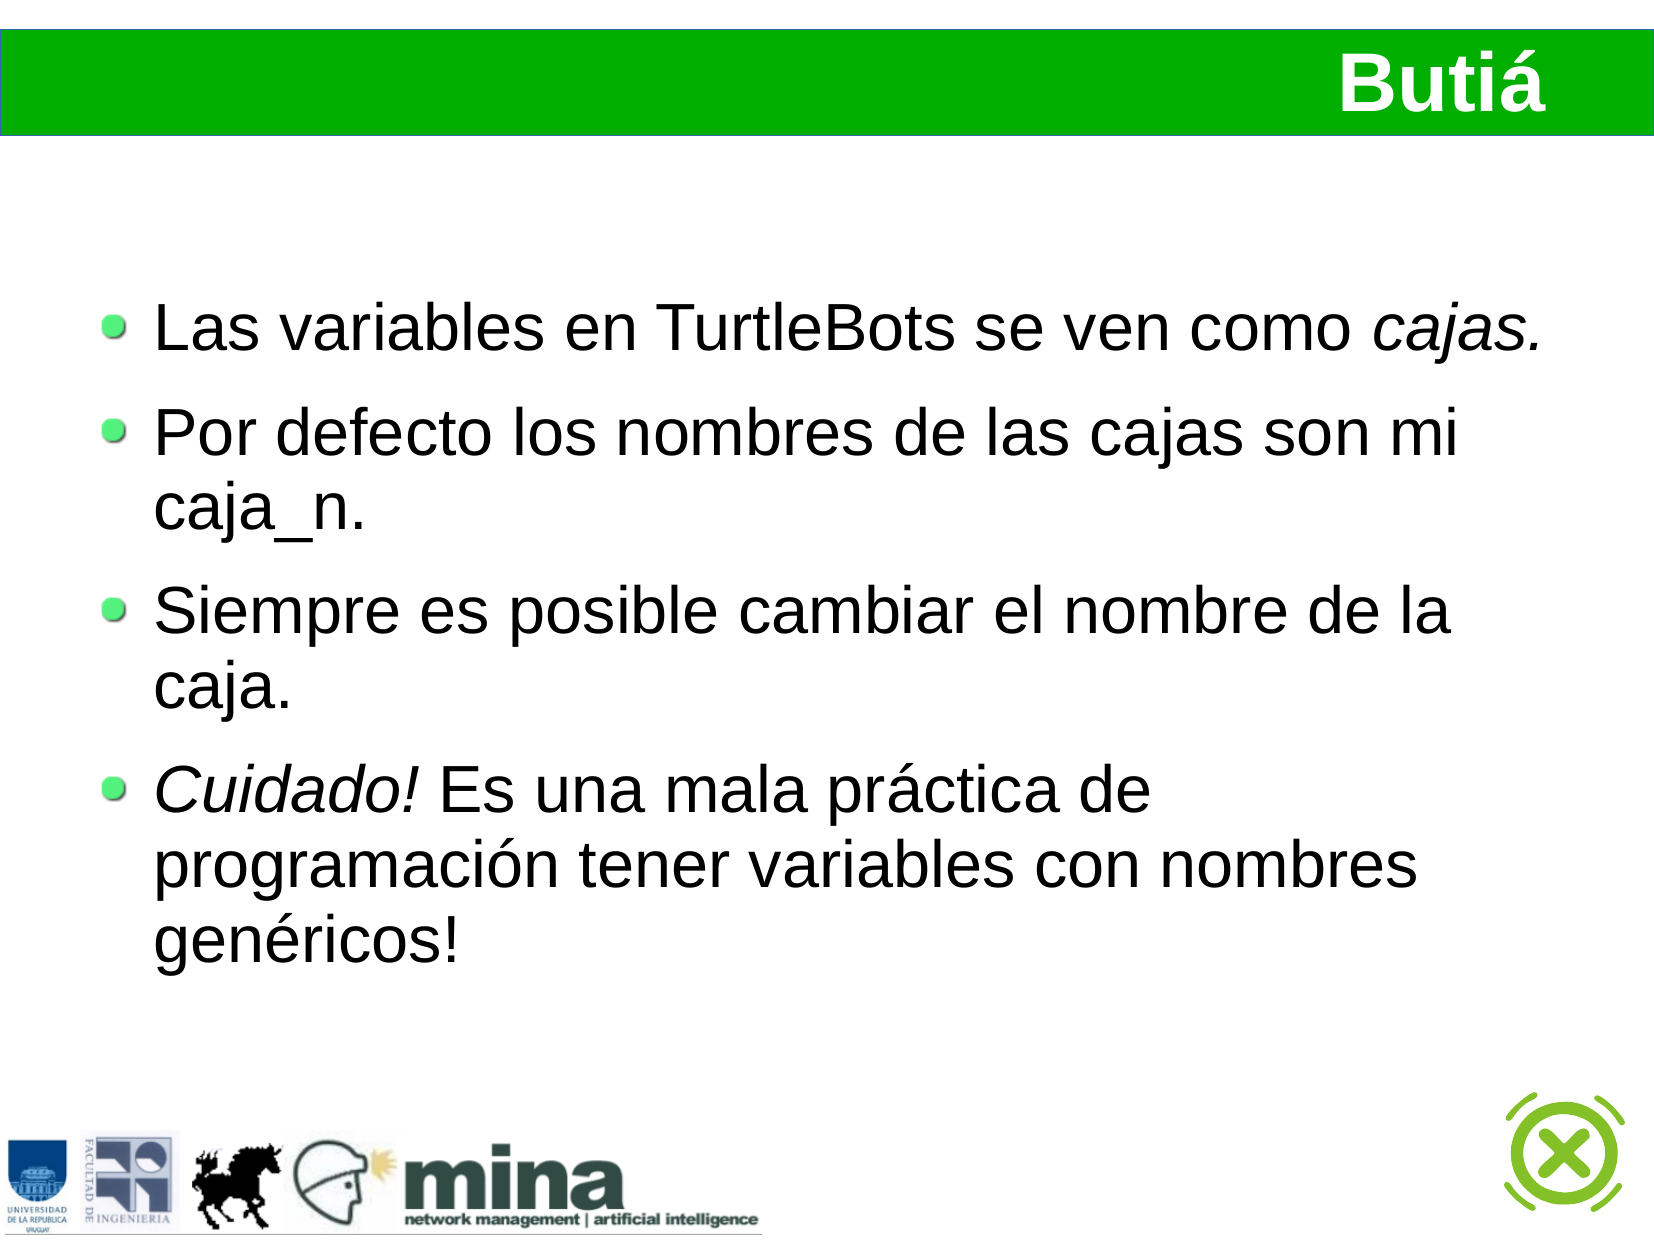

# Las variables en TurtleBots se ven como cajas.
Por defecto los nombres de las cajas son mi caja_n.
Siempre es posible cambiar el nombre de la caja.
Cuidado! Es una mala práctica de programación tener variables con nombres genéricos!